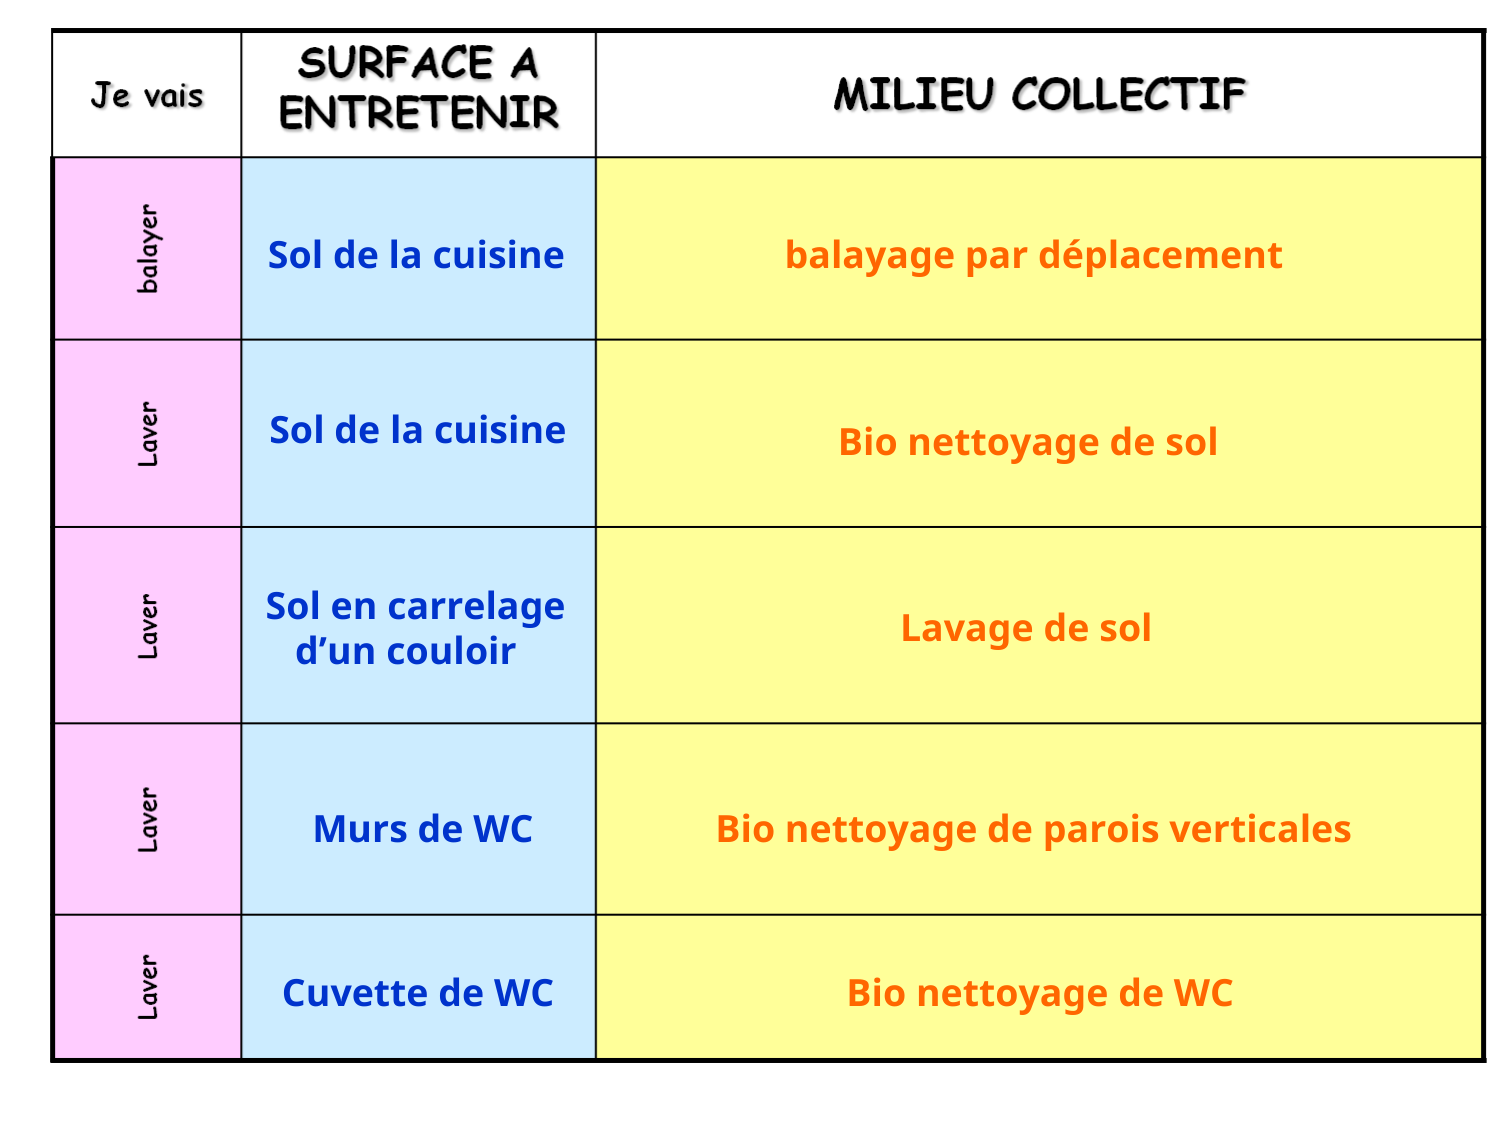

Sol de la cuisine
balayage par déplacement
Sol de la cuisine
Bio nettoyage de sol
Sol en carrelage d’un couloir
Lavage de sol
Bio nettoyage de parois verticales
Murs de WC
Cuvette de WC
Bio nettoyage de WC